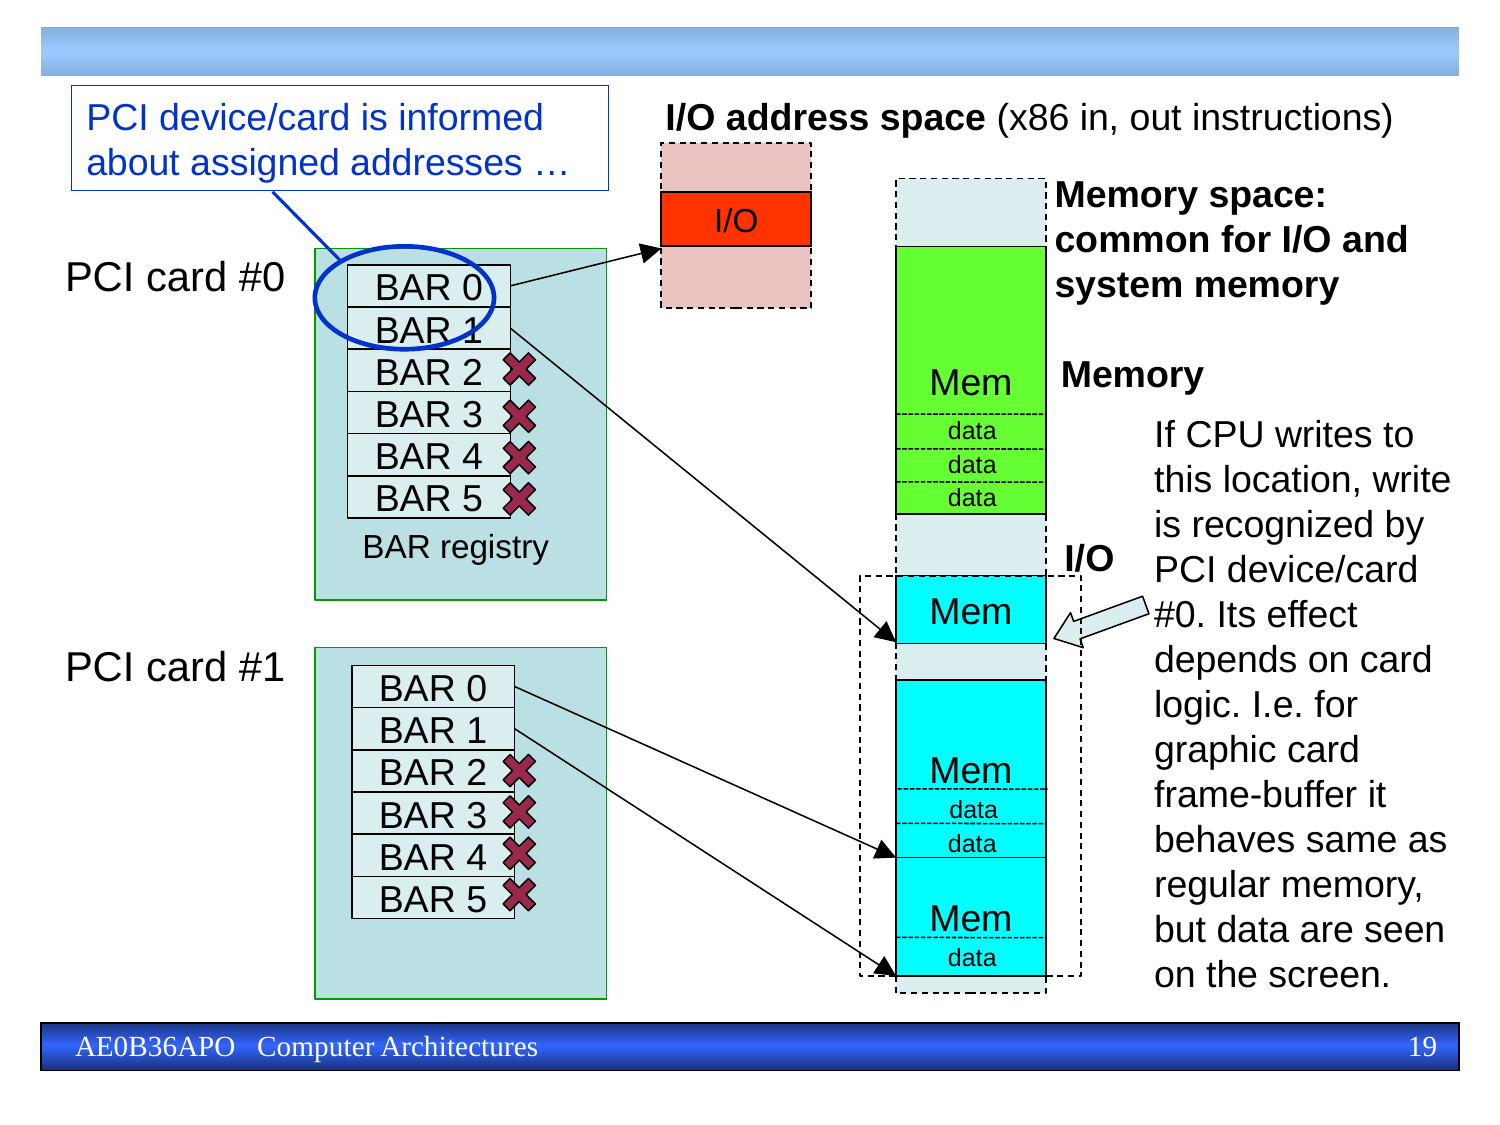

#
PCI device/card is informed about assigned addresses …
I/O address space (x86 in, out instructions)
Memory space: common for I/O and system memory
I/O
PCI card #0
Mem
BAR 0
BAR 1
Memory
BAR 2
BAR 3
If CPU writes to this location, write is recognized by PCI device/card #0. Its effect depends on card logic. I.e. for graphic card frame-buffer it behaves same as regular memory, but data are seen on the screen.
data
BAR 4
data
BAR 5
data
BAR registry
I/O
Mem
PCI card #1
BAR 0
Mem
BAR 1
BAR 2
BAR 3
data
data
BAR 4
Mem
BAR 5
data
AE0B36APO Computer Architectures
19